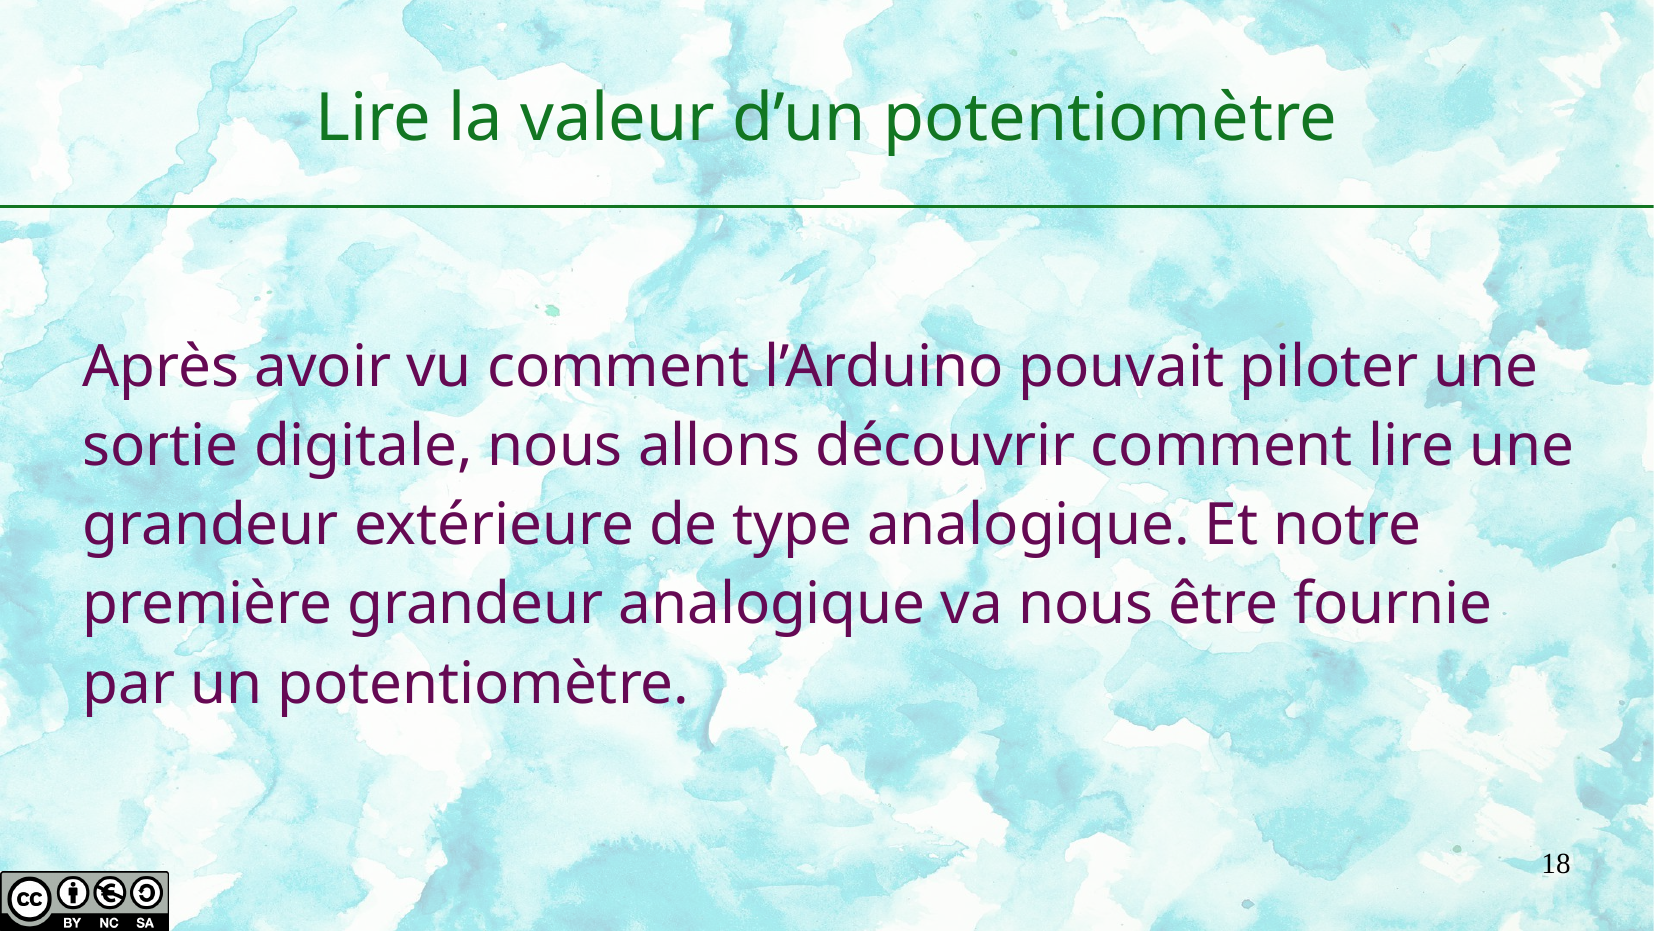

# Lire la valeur d’un potentiomètre
Après avoir vu comment l’Arduino pouvait piloter une sortie digitale, nous allons découvrir comment lire une grandeur extérieure de type analogique. Et notre première grandeur analogique va nous être fournie par un potentiomètre.
18